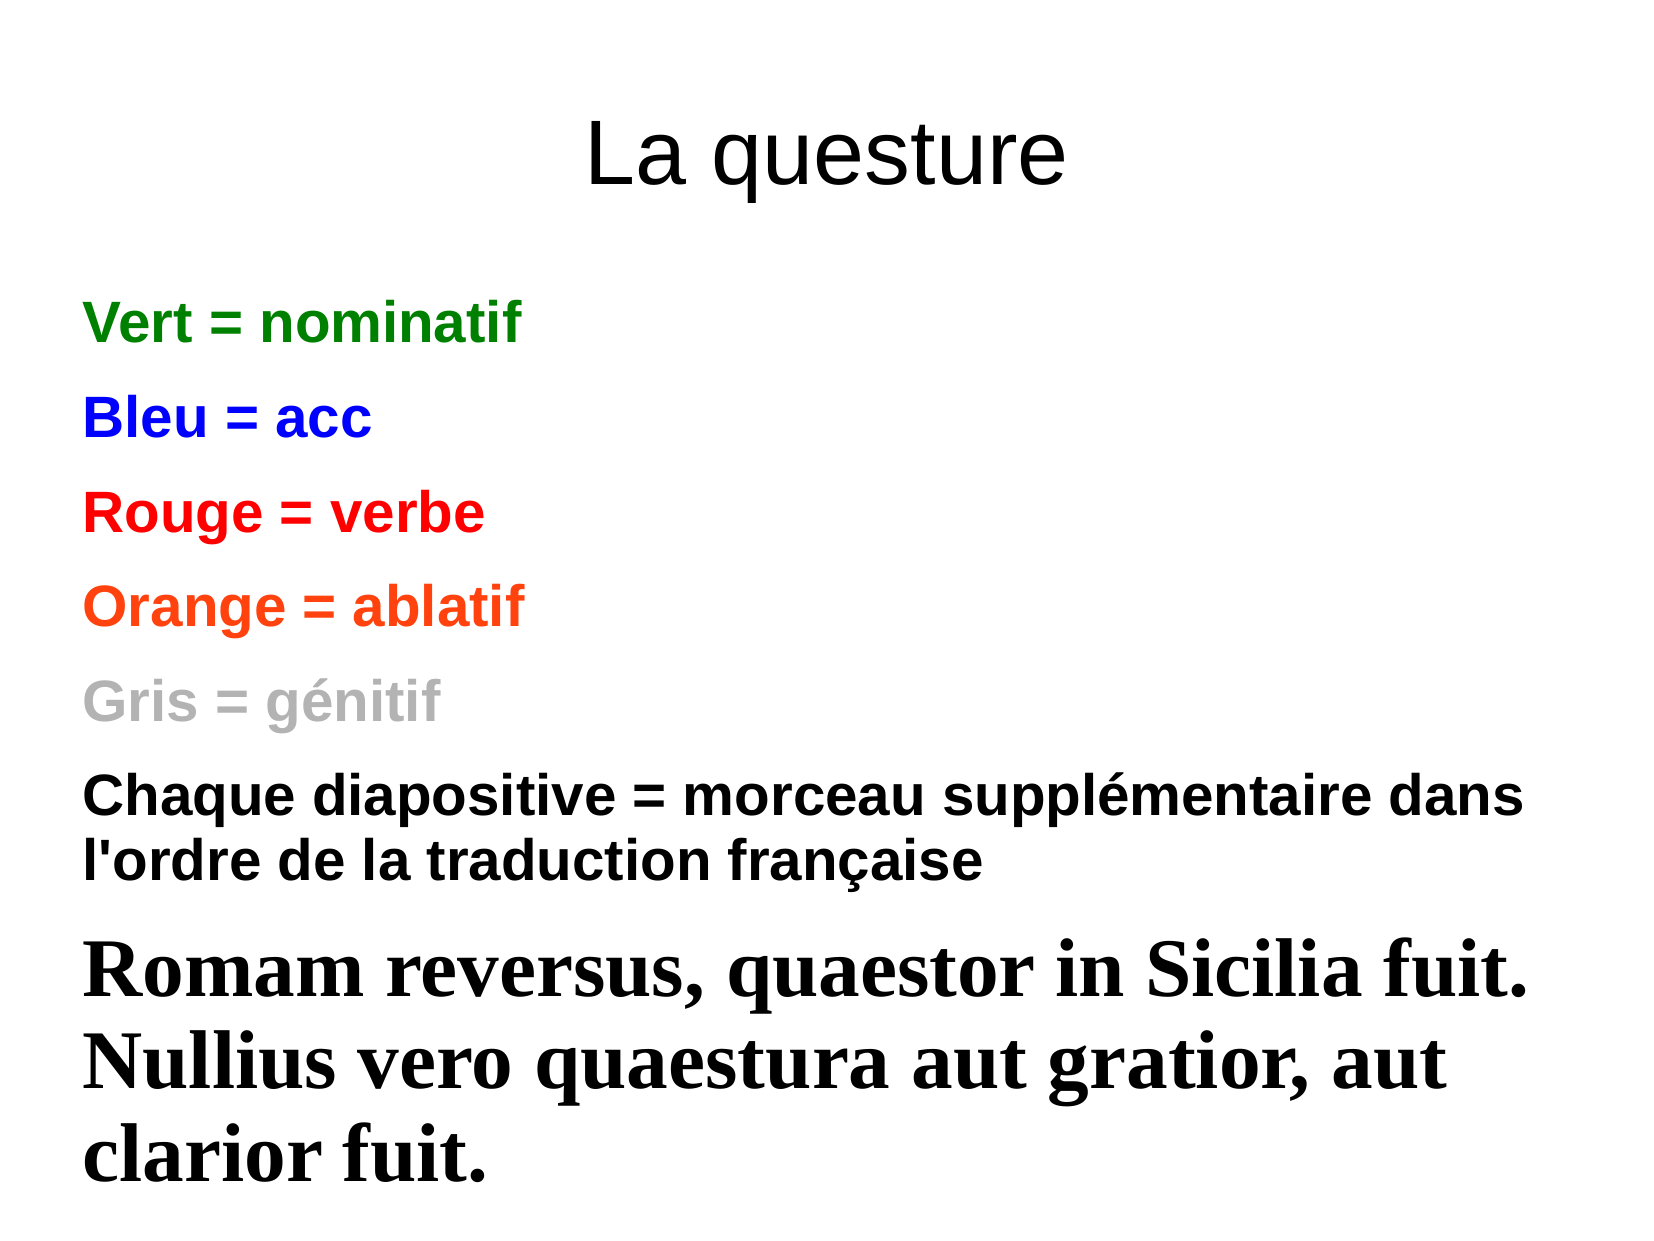

# La questure
Vert = nominatif
Bleu = acc
Rouge = verbe
Orange = ablatif
Gris = génitif
Chaque diapositive = morceau supplémentaire dans l'ordre de la traduction française
Romam reversus, quaestor in Sicilia fuit. Nullius vero quaestura aut gratior, aut clarior fuit.